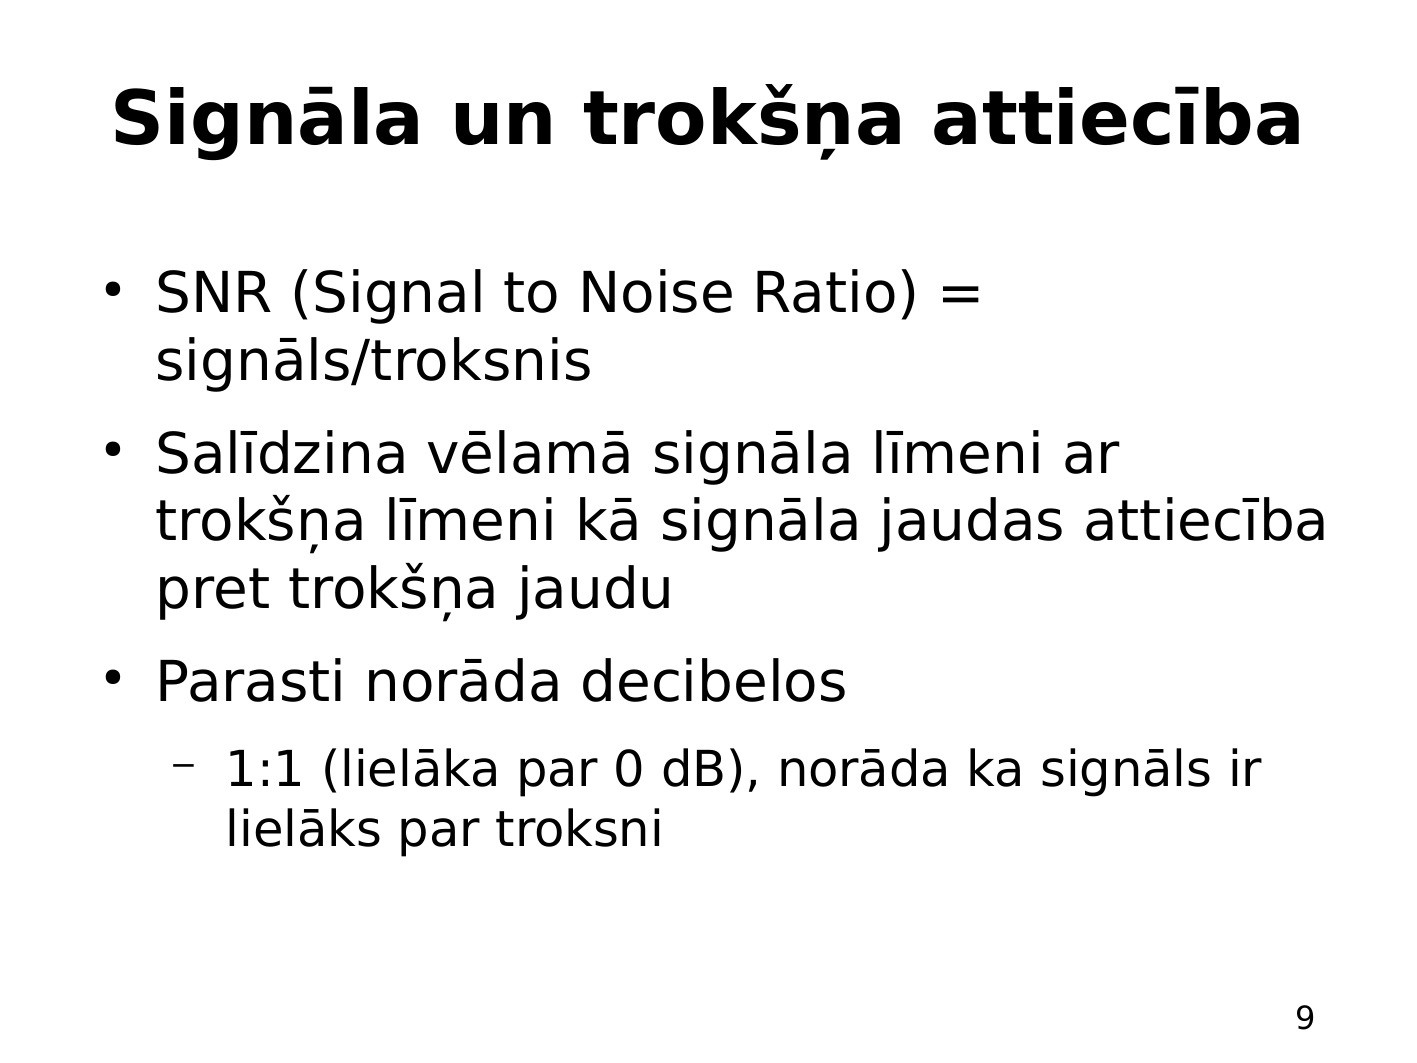

# Signāla un trokšņa attiecība
SNR (Signal to Noise Ratio) = signāls/troksnis
Salīdzina vēlamā signāla līmeni ar trokšņa līmeni kā signāla jaudas attiecība pret trokšņa jaudu
Parasti norāda decibelos
1:1 (lielāka par 0 dB), norāda ka signāls ir lielāks par troksni